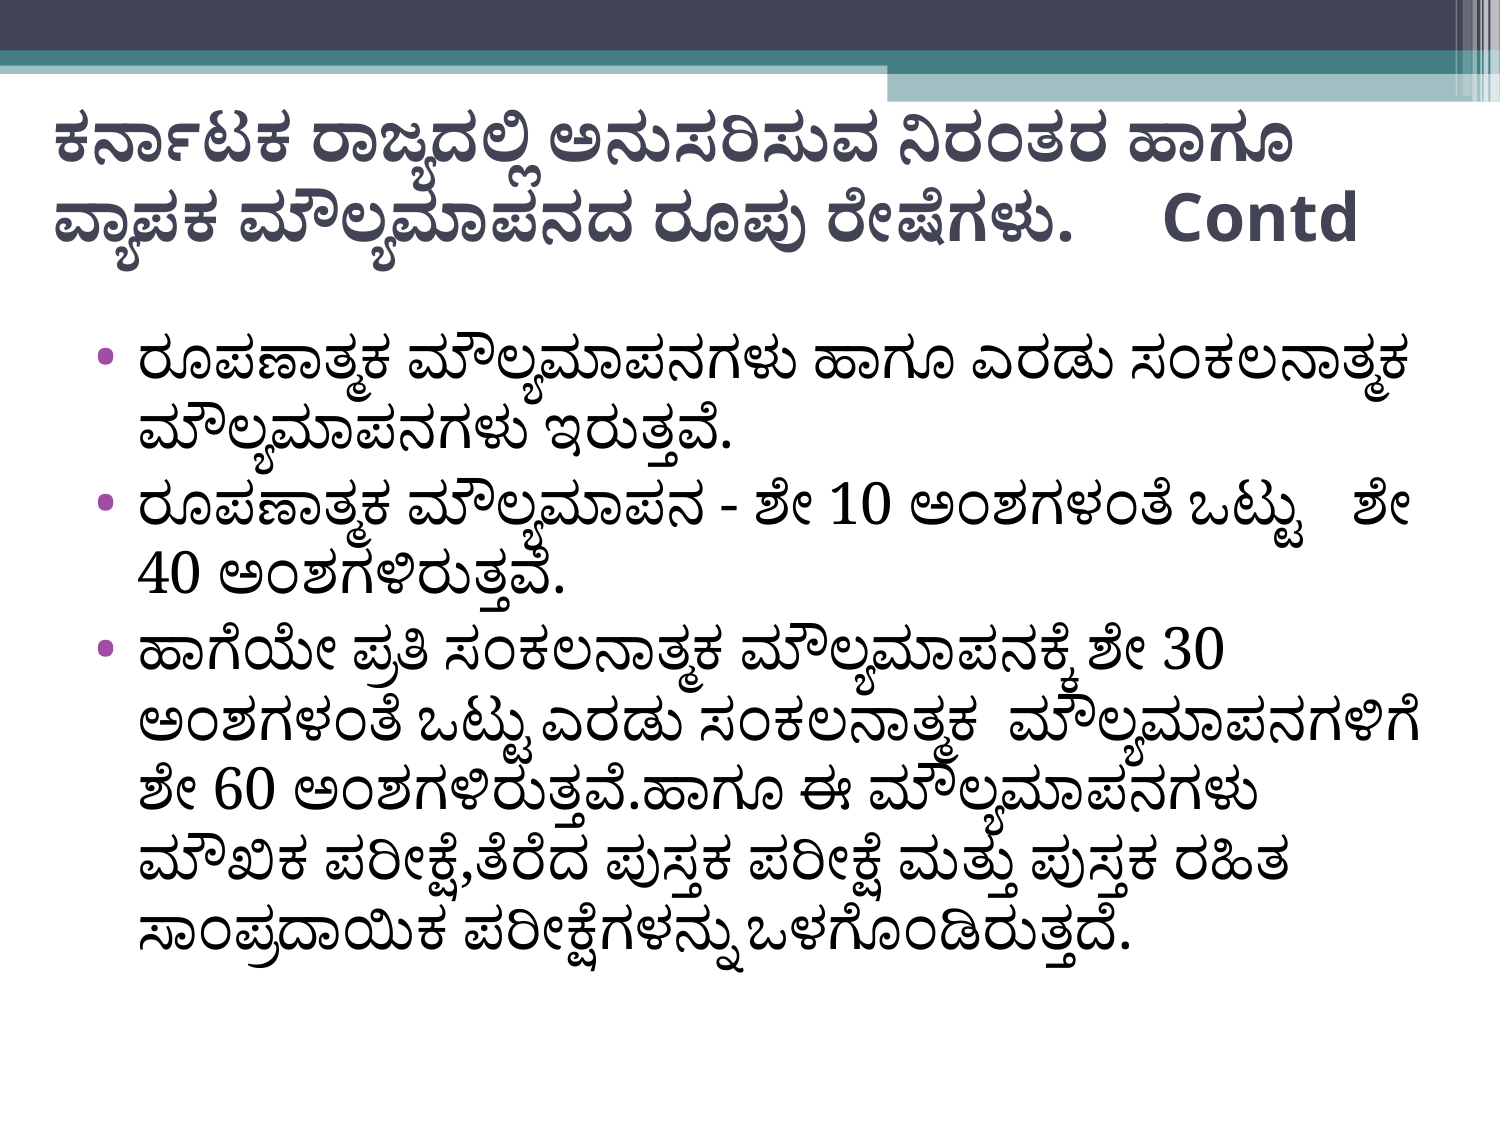

# ಕರ್ನಾಟಕ ರಾಜ್ಯದಲ್ಲಿ ಅನುಸರಿಸುವ ನಿರಂತರ ಹಾಗೂ ವ್ಯಾಪಕ ಮೌಲ್ಯಮಾಪನದ ರೂಪು ರೇಷೆಗಳು. Contd
ರೂಪಣಾತ್ಮಕ ಮೌಲ್ಯಮಾಪನಗಳು ಹಾಗೂ ಎರಡು ಸಂಕಲನಾತ್ಮಕ ಮೌಲ್ಯಮಾಪನಗಳು ಇರುತ್ತವೆ.
ರೂಪಣಾತ್ಮಕ ಮೌಲ್ಯಮಾಪನ - ಶೇ 10 ಅಂಶಗಳಂತೆ ಒಟ್ಟು ಶೇ 40 ಅಂಶಗಳಿರುತ್ತವೆ.
ಹಾಗೆಯೇ ಪ್ರತಿ ಸಂಕಲನಾತ್ಮಕ ಮೌಲ್ಯಮಾಪನಕ್ಕೆ ಶೇ 30 ಅಂಶಗಳಂತೆ ಒಟ್ಟು ಎರಡು ಸಂಕಲನಾತ್ಮಕ ಮೌಲ್ಯಮಾಪನಗಳಿಗೆ ಶೇ 60 ಅಂಶಗಳಿರುತ್ತವೆ.ಹಾಗೂ ಈ ಮೌಲ್ಯಮಾಪನಗಳು ಮೌಖಿಕ ಪರೀಕ್ಷೆ,ತೆರೆದ ಪುಸ್ತಕ ಪರೀಕ್ಷೆ ಮತ್ತು ಪುಸ್ತಕ ರಹಿತ ಸಾಂಪ್ರದಾಯಿಕ ಪರೀಕ್ಷೆಗಳನ್ನು ಒಳಗೊಂಡಿರುತ್ತದೆ.